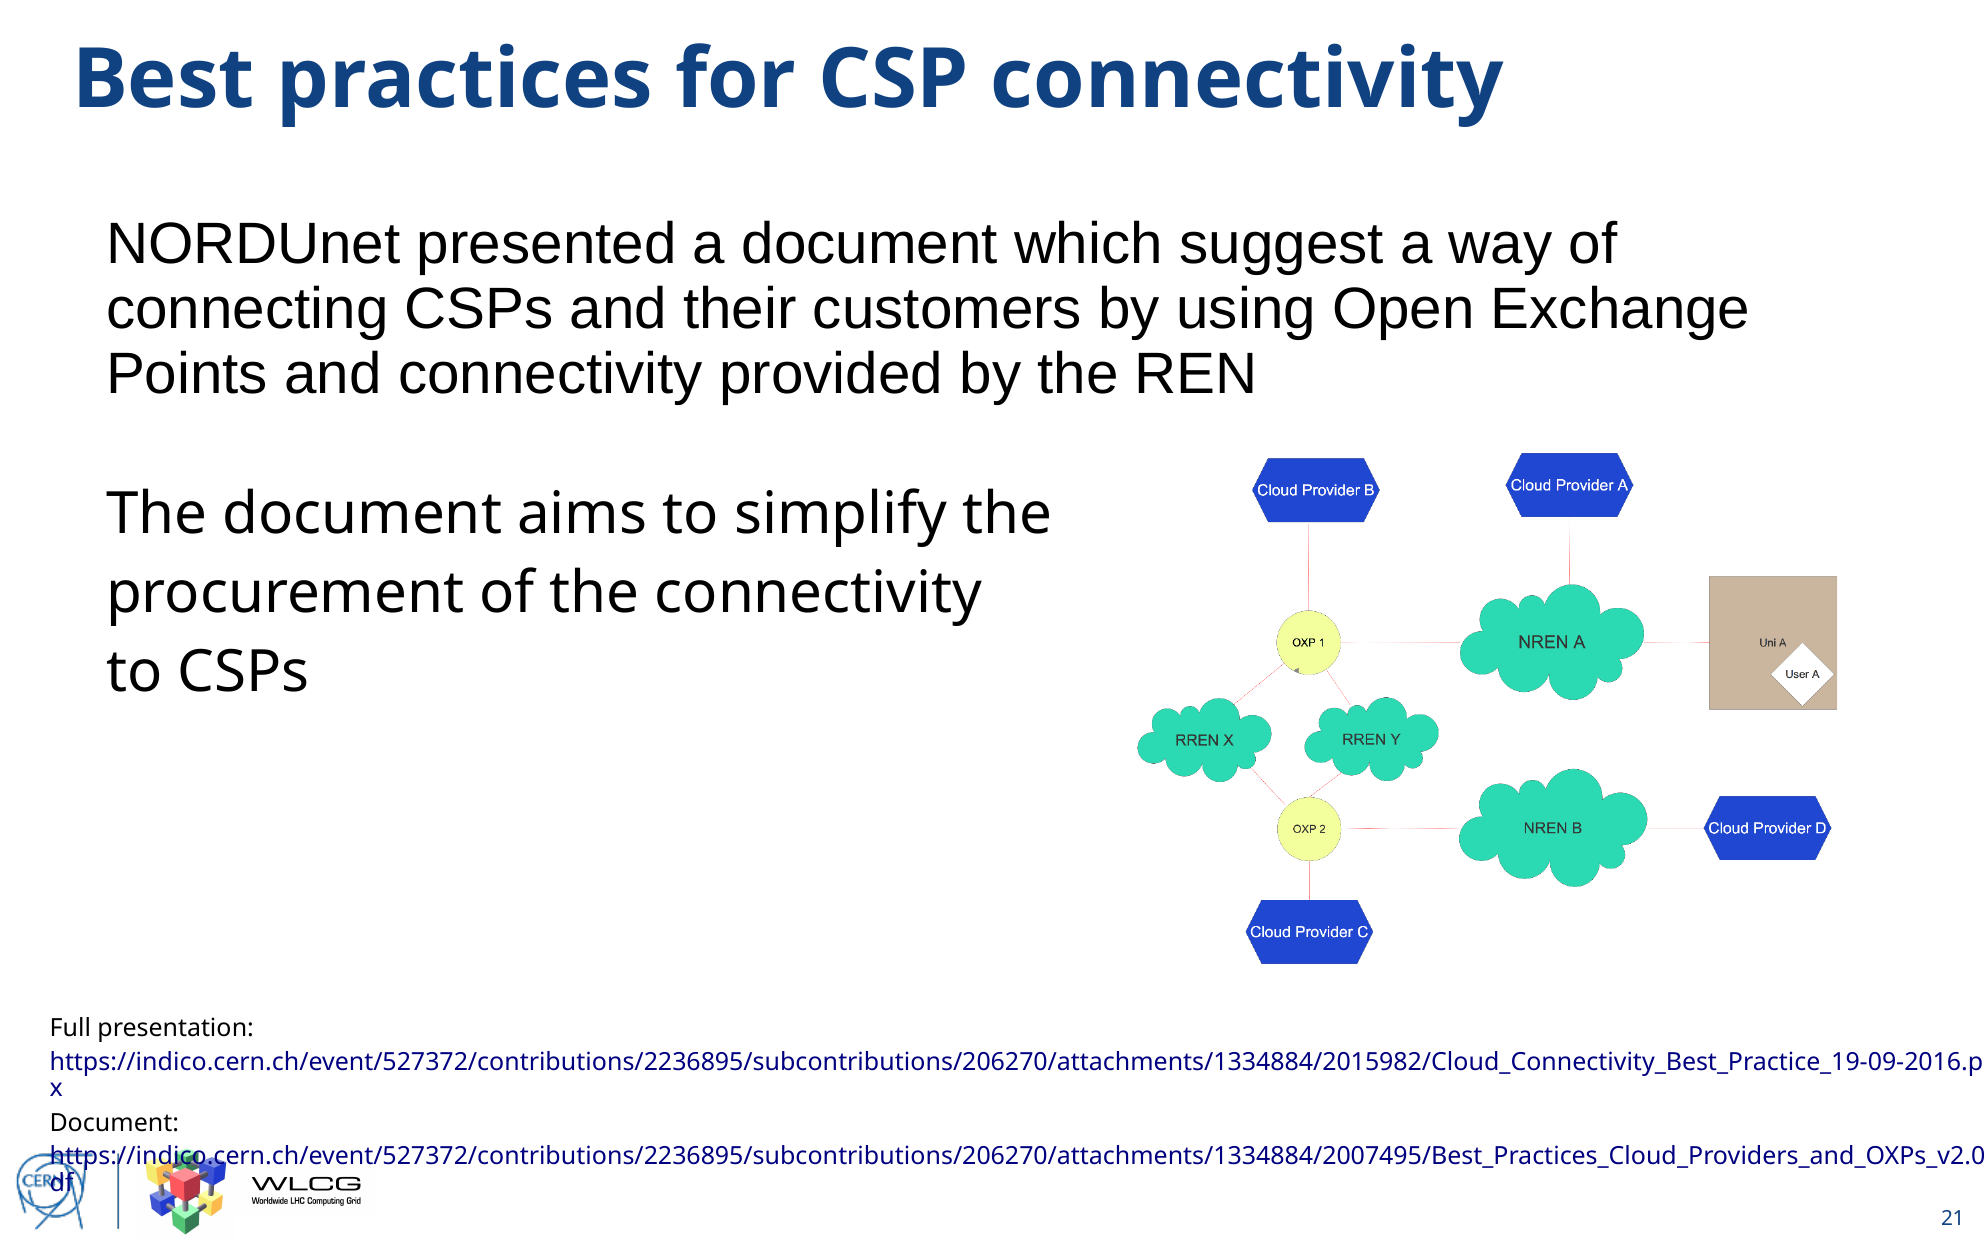

# Best practices for CSP connectivity
NORDUnet presented a document which suggest a way of connecting CSPs and their customers by using Open Exchange Points and connectivity provided by the REN
The document aims to simplify the
procurement of the connectivity
to CSPs
Full presentation: https://indico.cern.ch/event/527372/contributions/2236895/subcontributions/206270/attachments/1334884/2015982/Cloud_Connectivity_Best_Practice_19-09-2016.pptx
Document: https://indico.cern.ch/event/527372/contributions/2236895/subcontributions/206270/attachments/1334884/2007495/Best_Practices_Cloud_Providers_and_OXPs_v2.0.pdf